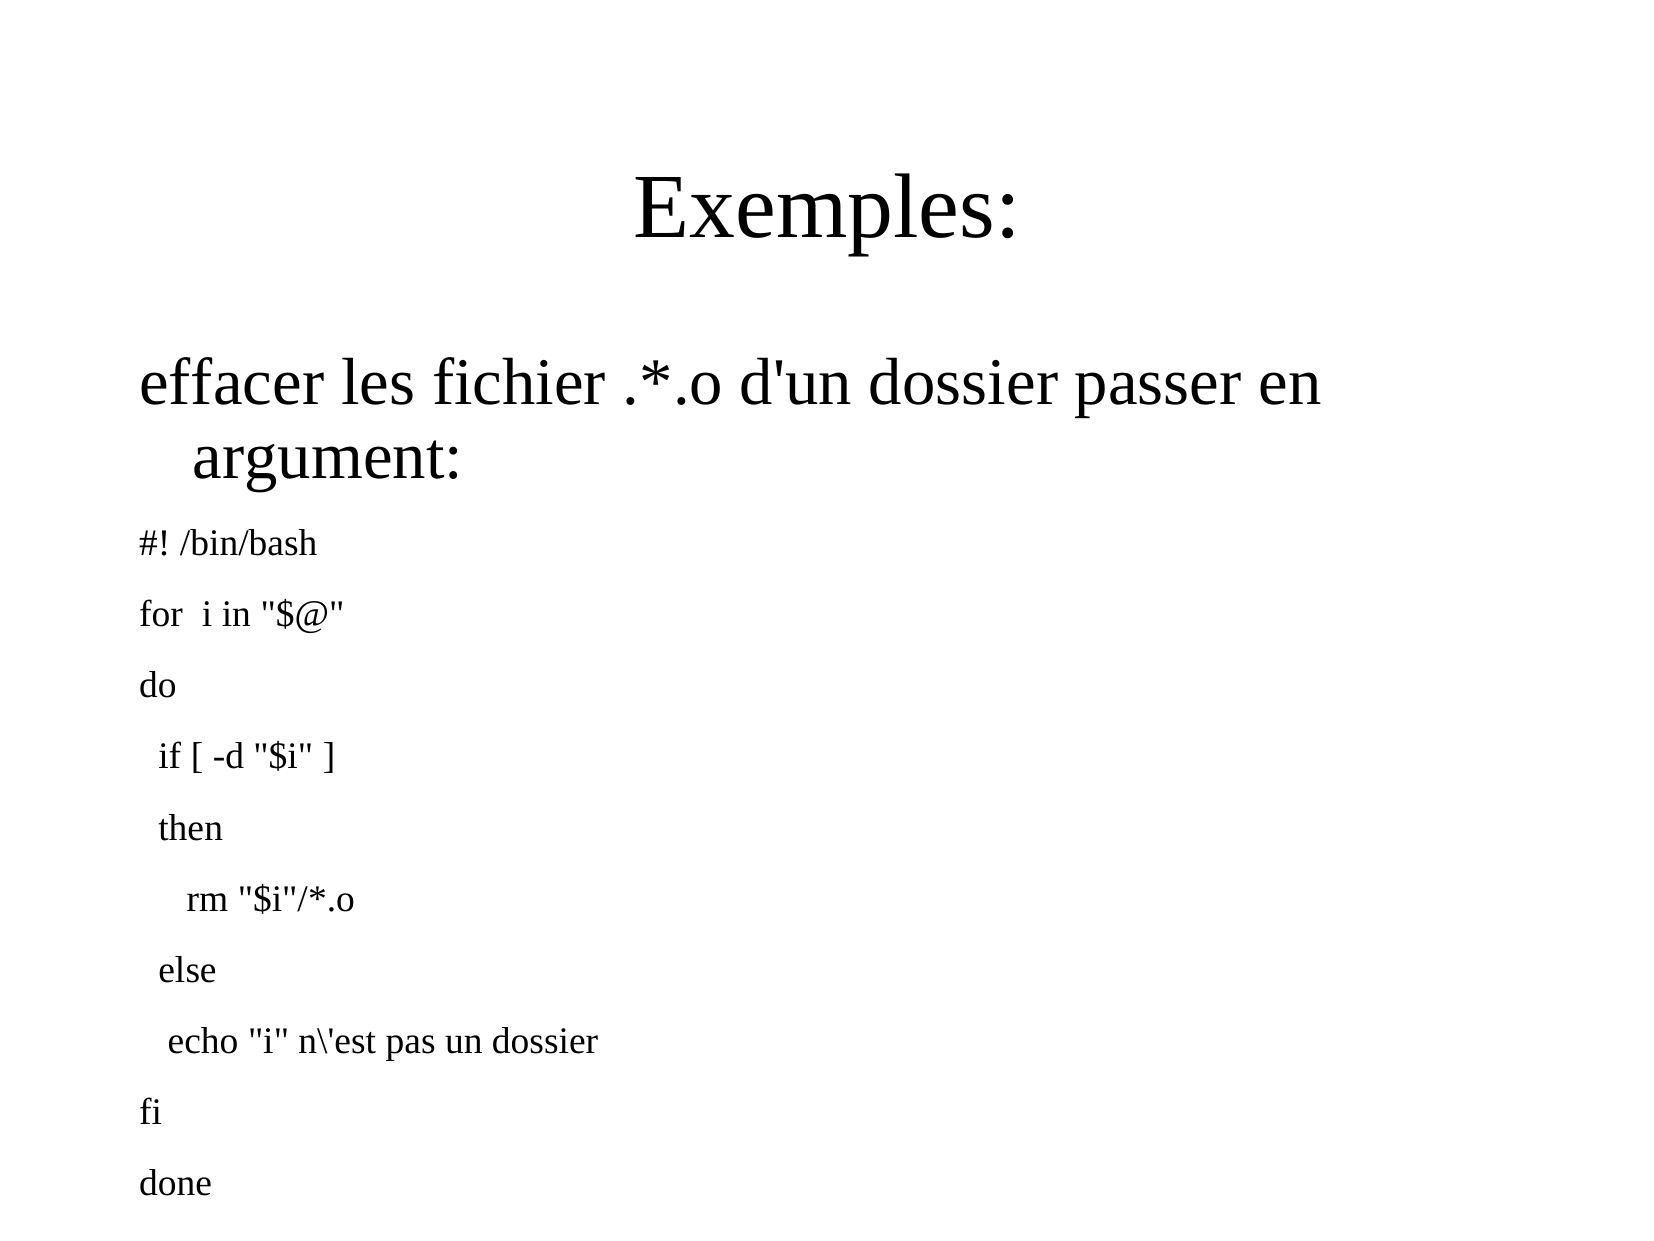

# Exemples:
effacer les fichier .*.o d'un dossier passer en argument:
#! /bin/bash
for i in "$@"
do
 if [ -d "$i" ]
 then
 rm "$i"/*.o
 else
 echo "i" n\'est pas un dossier
fi
done